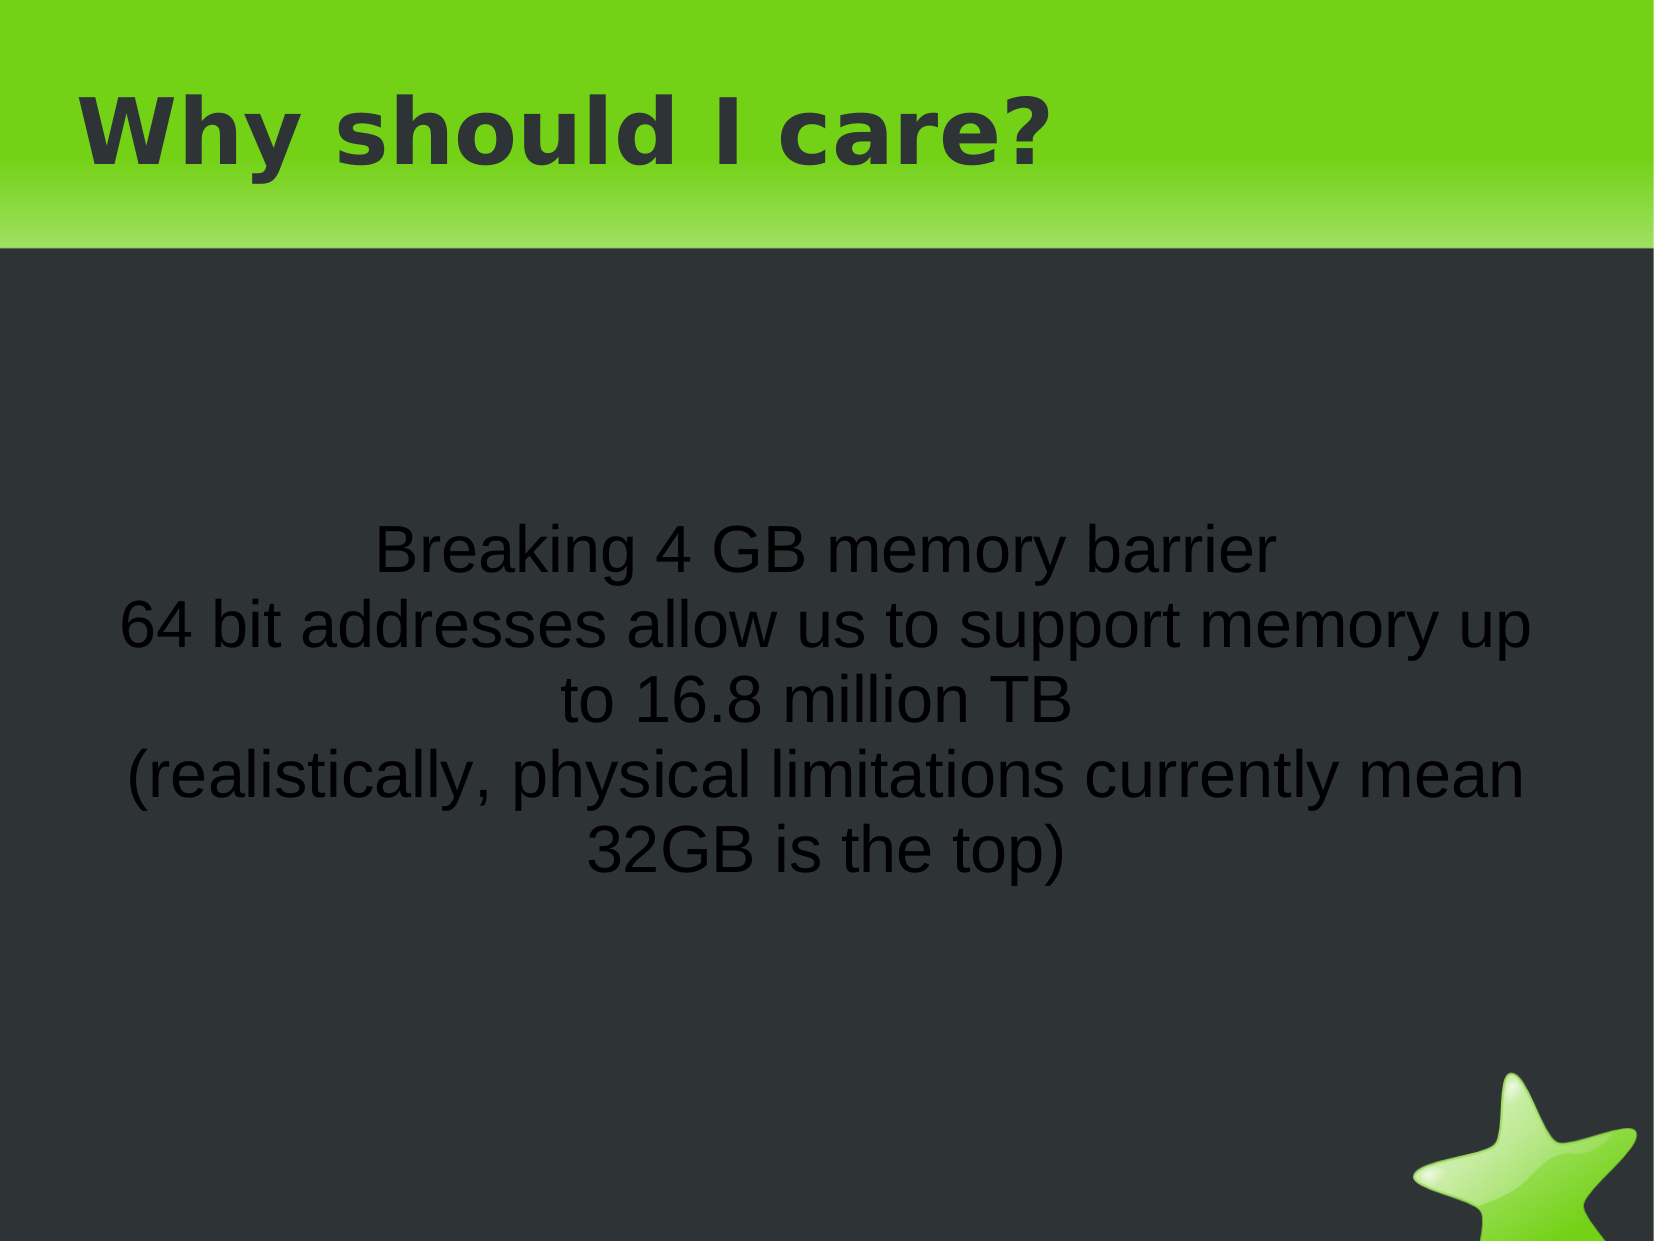

# Why should I care?
Breaking 4 GB memory barrier
64 bit addresses allow us to support memory up to 16.8 million TB
(realistically, physical limitations currently mean 32GB is the top)